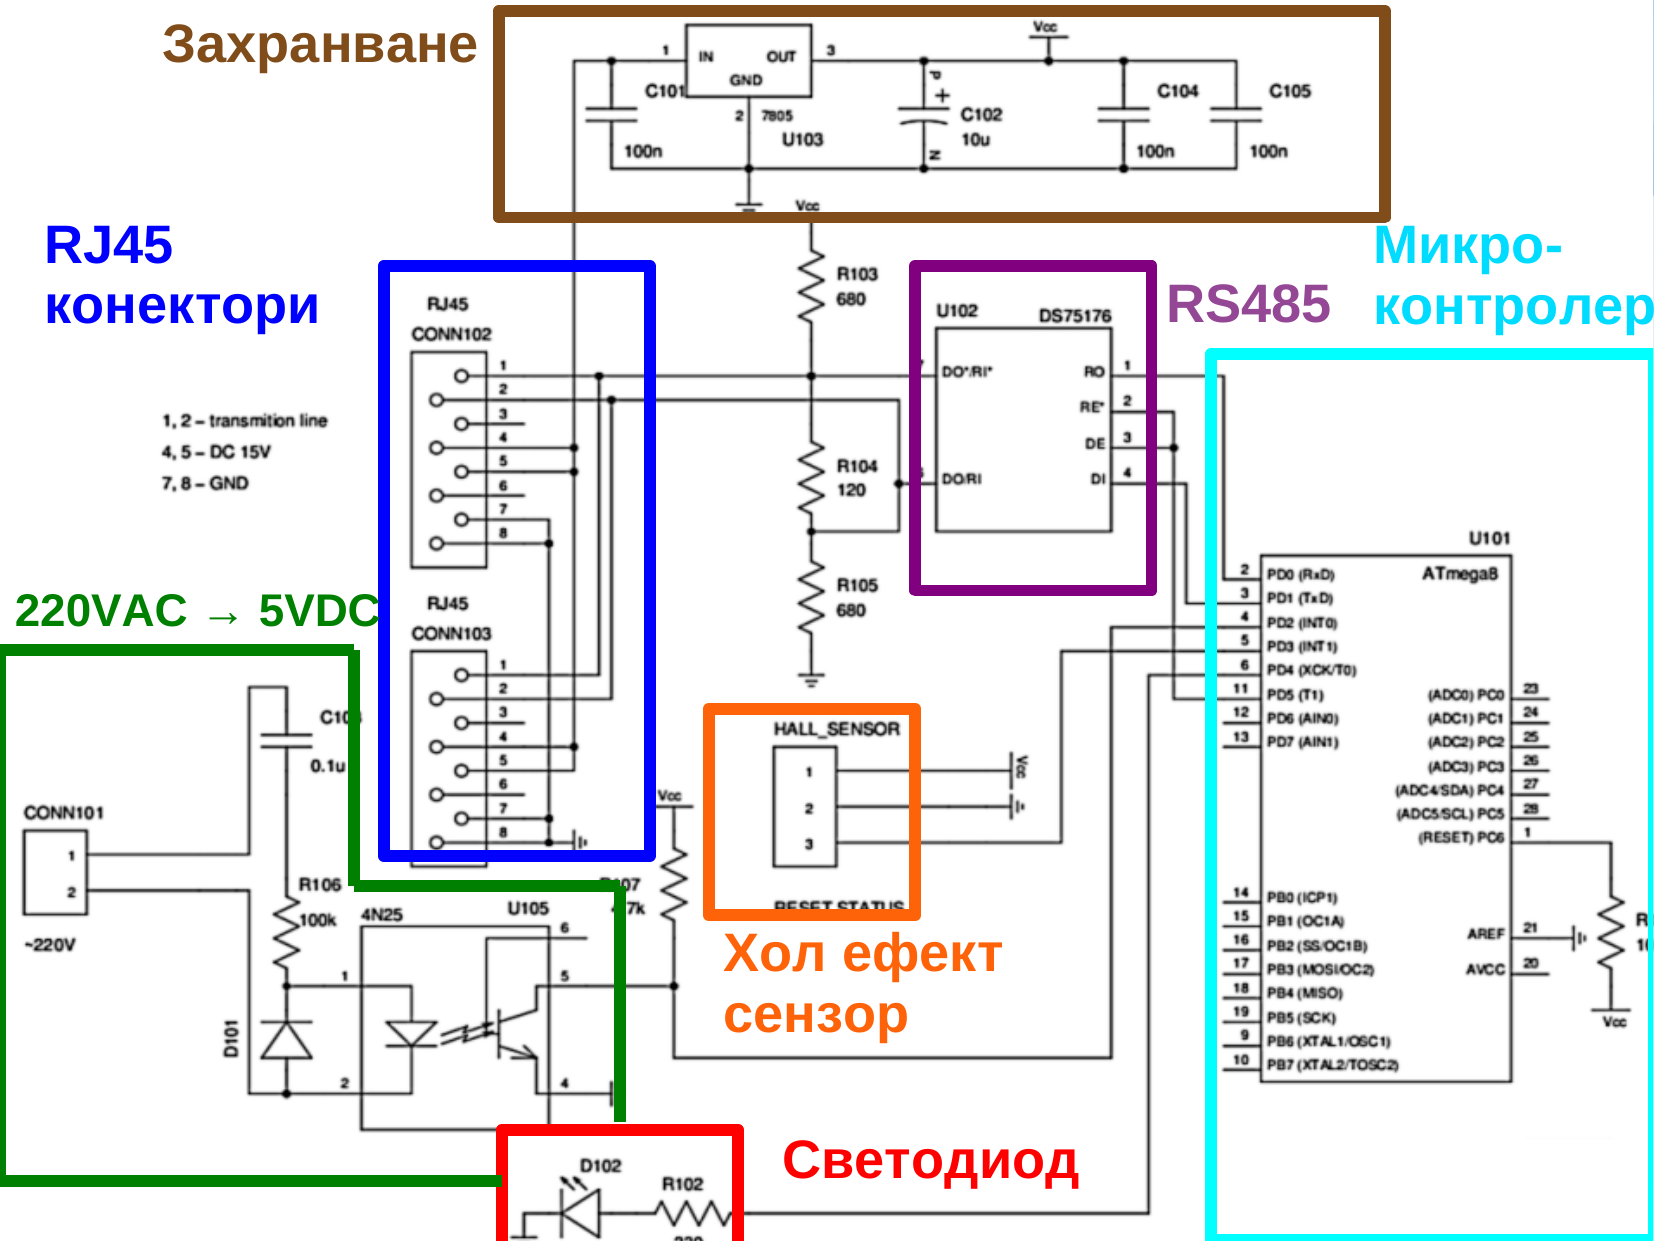

Захранване
RJ45 конектори
Микро-контролер
RS485
220VAC → 5VDC
Хол ефект сензор
Светодиод